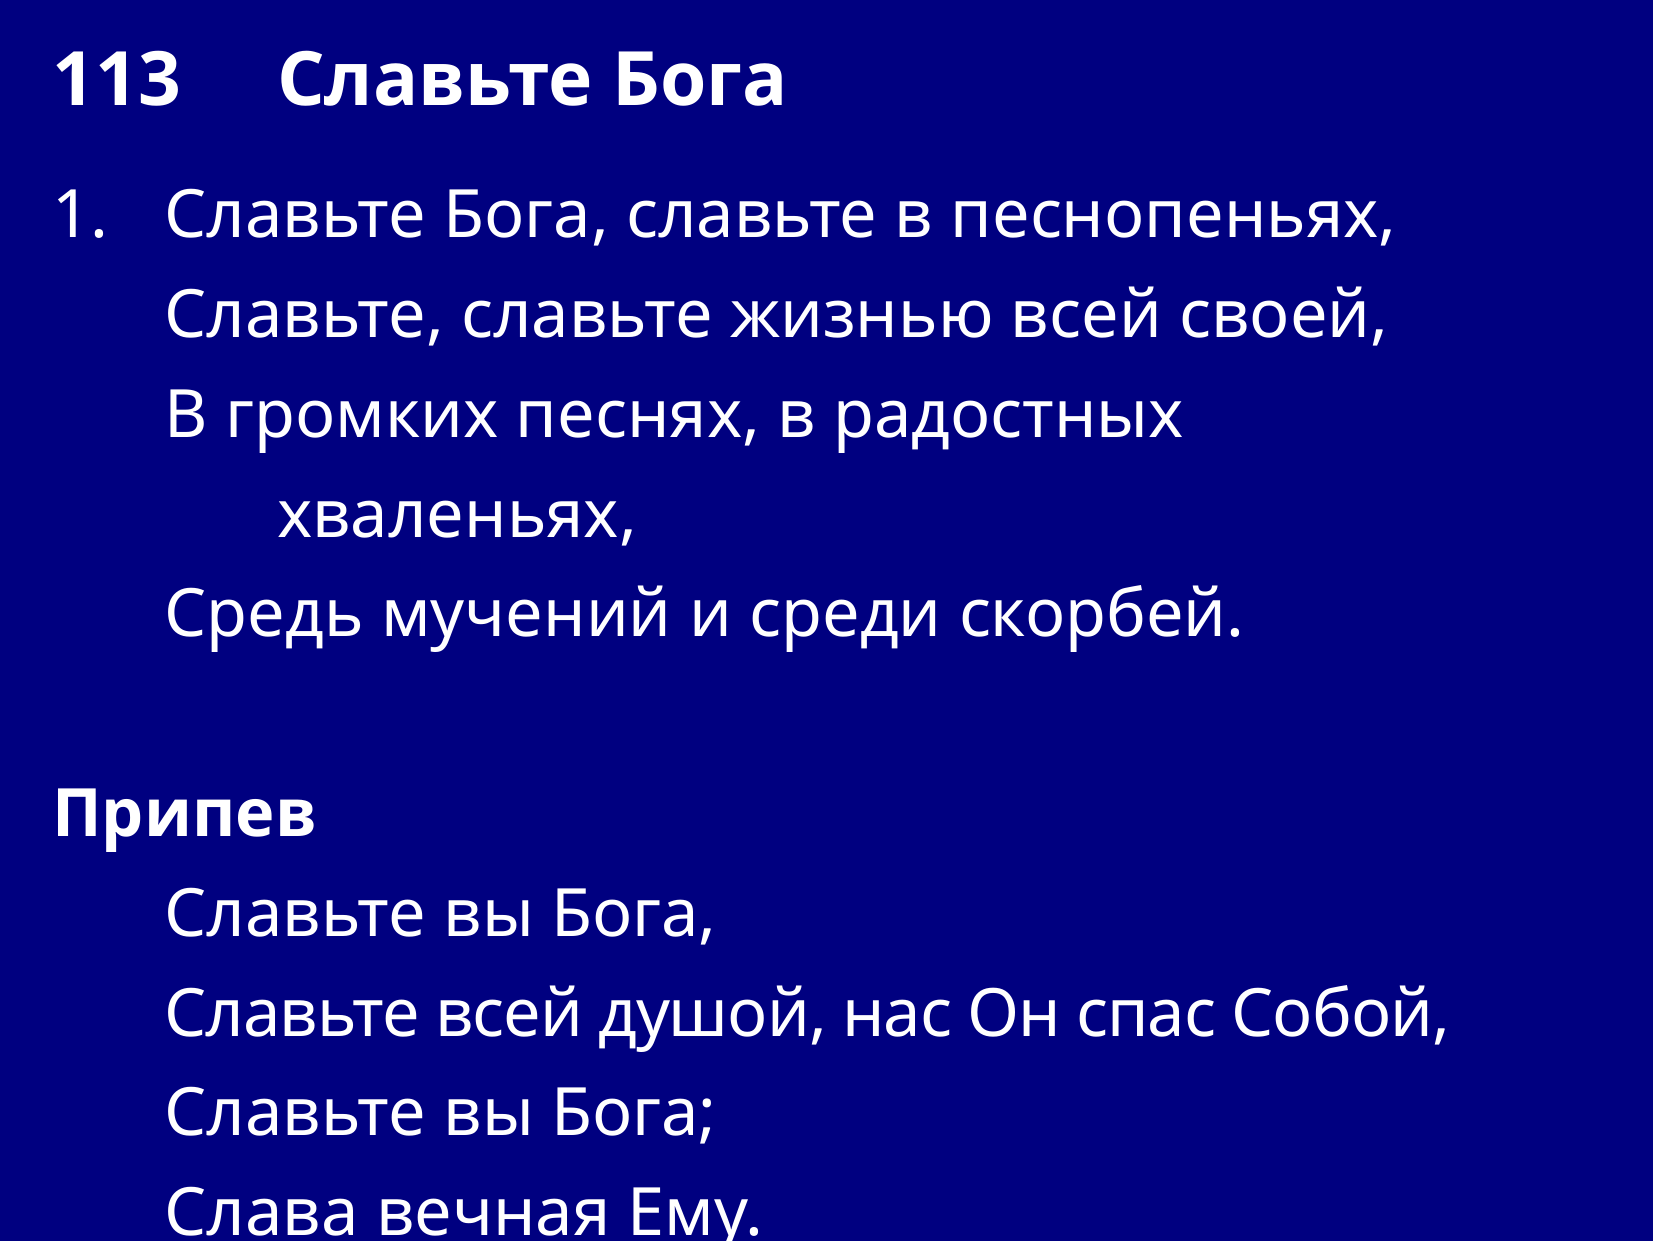

113	Славьте Бога
1.	Славьте Бога, славьте в песнопеньях,
	Славьте, славьте жизнью всей своей,
	В громких песнях, в радостных
		хваленьях,
	Средь мучений и среди скорбей.
Припев
	Славьте вы Бога,
	Славьте всей душой, нас Он спас Собой,
	Славьте вы Бога;
	Слава вечная Ему.